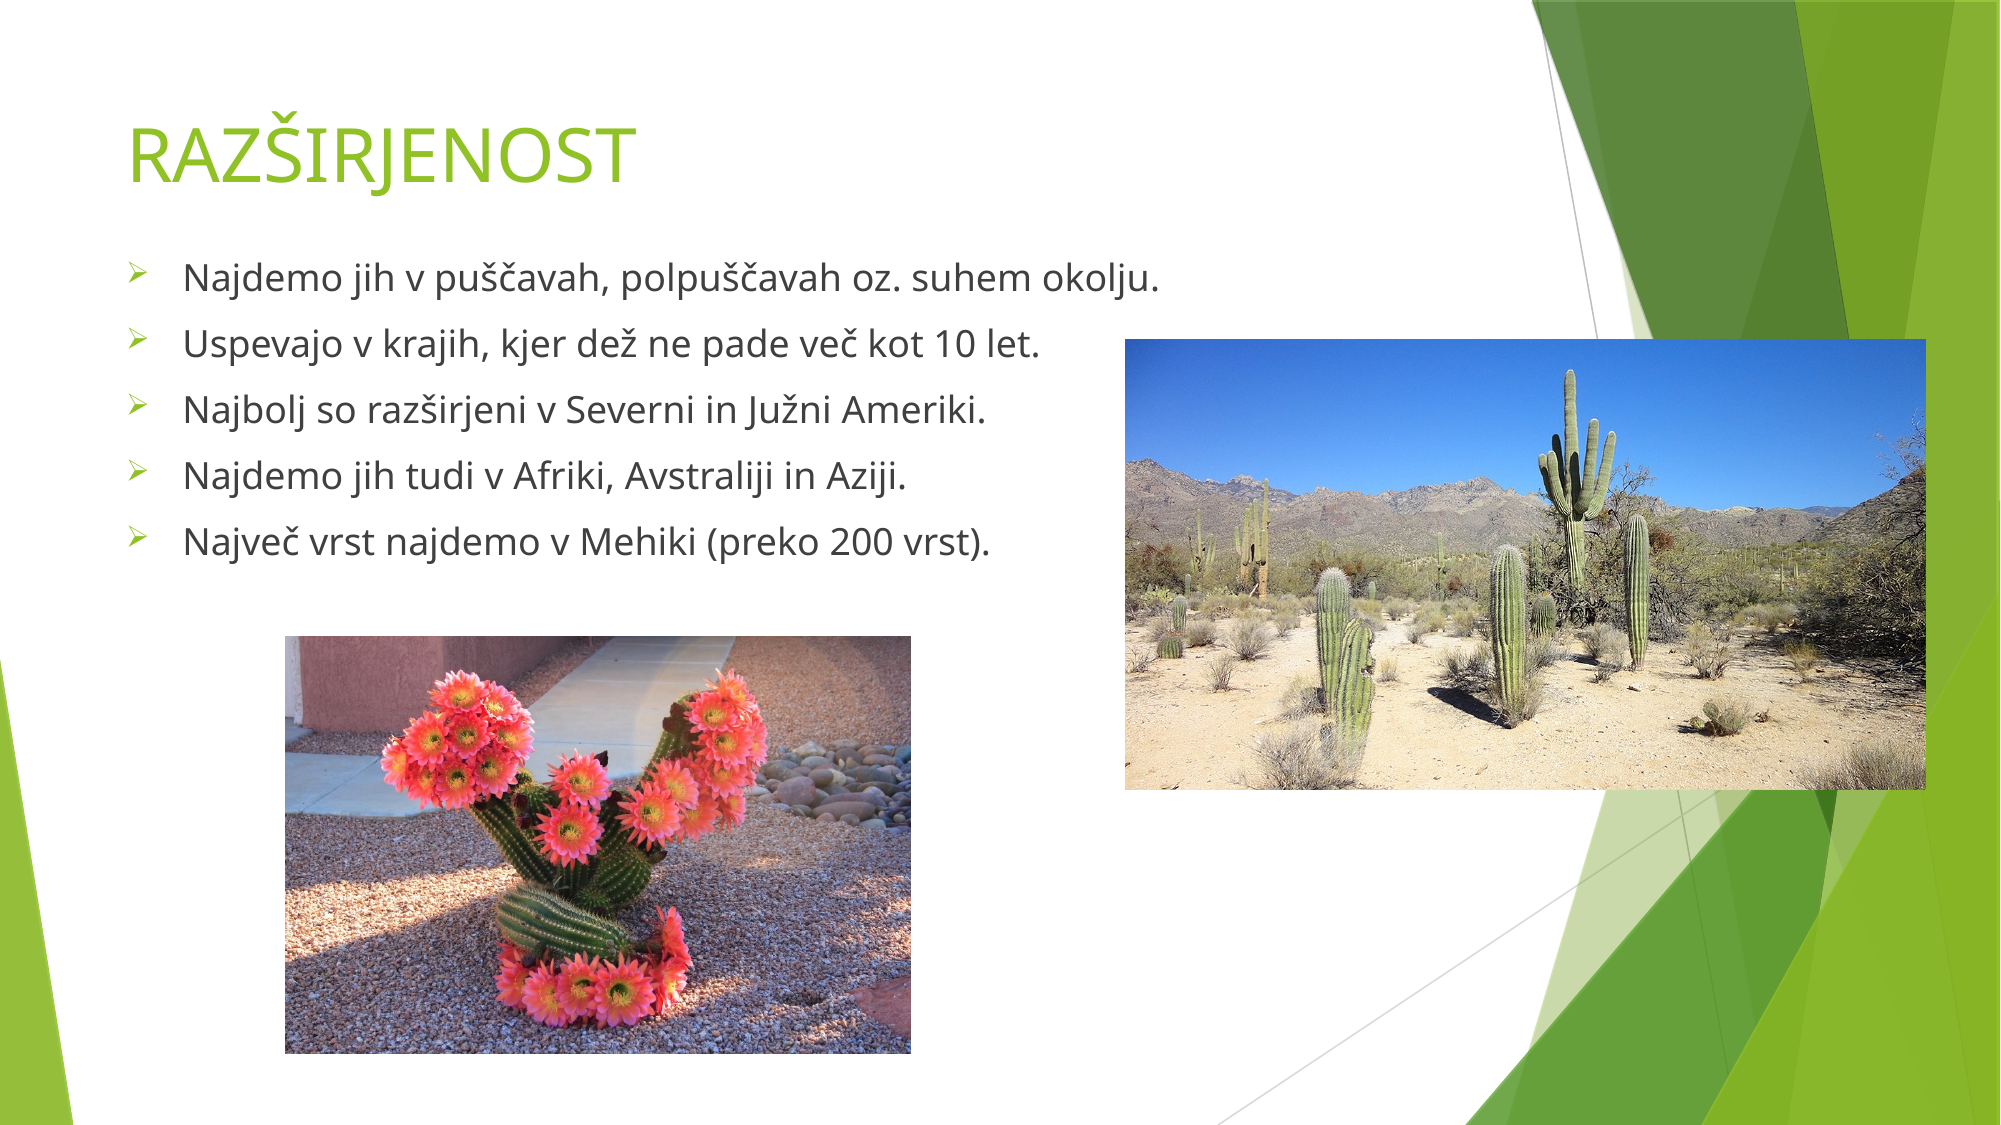

# RAZŠIRJENOST
Najdemo jih v puščavah, polpuščavah oz. suhem okolju.
Uspevajo v krajih, kjer dež ne pade več kot 10 let.
Najbolj so razširjeni v Severni in Južni Ameriki.
Najdemo jih tudi v Afriki, Avstraliji in Aziji.
Največ vrst najdemo v Mehiki (preko 200 vrst).